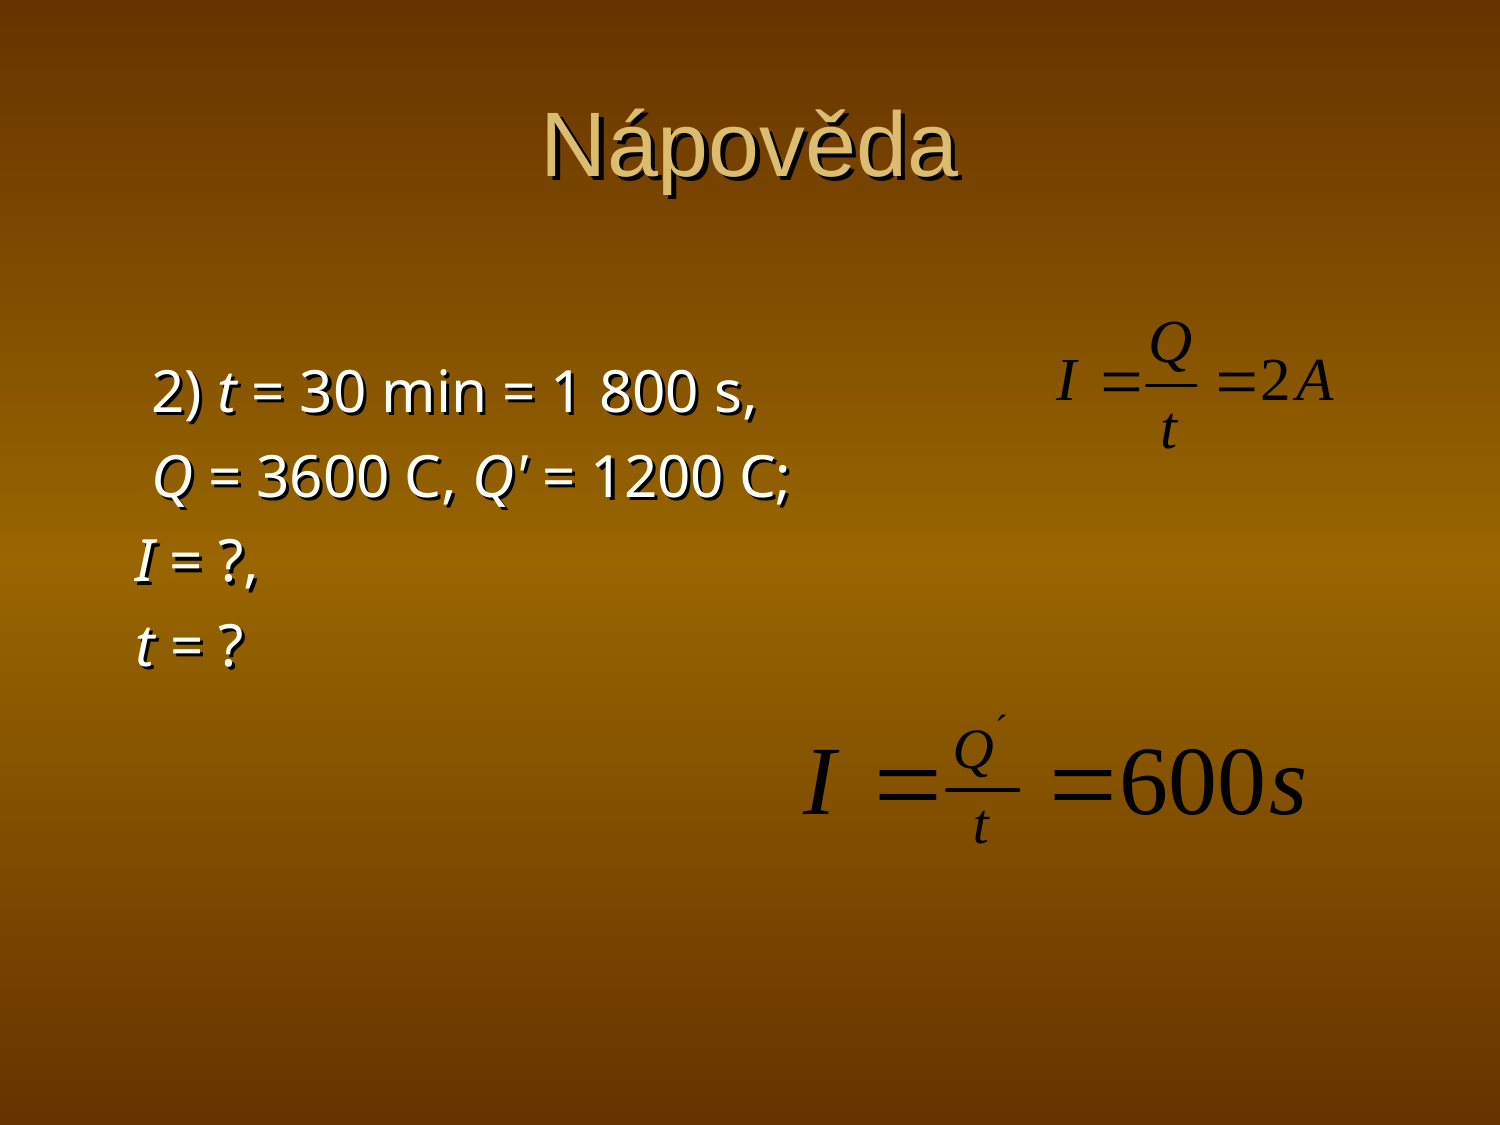

# Nápověda
 2) t = 30 min = 1 800 s,
 Q = 3600 C, Q' = 1200 C;
 I = ?,
 t = ?